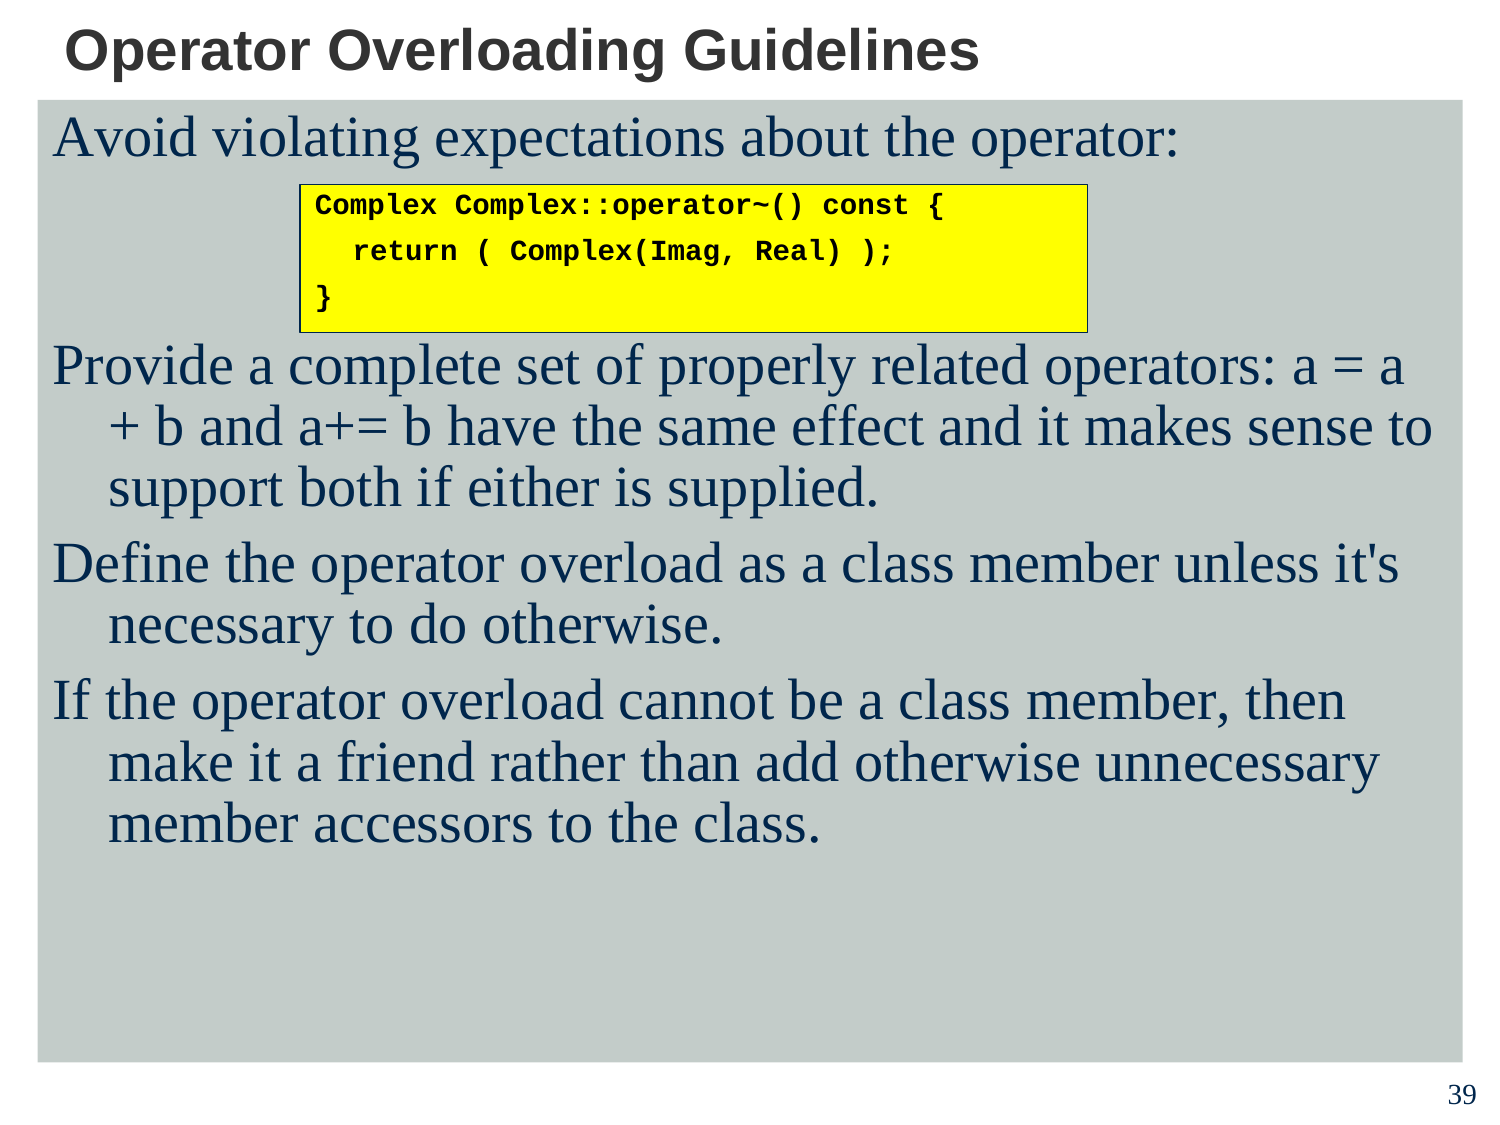

# Operator Overloading Guidelines
Avoid violating expectations about the operator:
Provide a complete set of properly related operators: a = a + b and a+= b have the same effect and it makes sense to support both if either is supplied.
Define the operator overload as a class member unless it's necessary to do otherwise.
If the operator overload cannot be a class member, then make it a friend rather than add otherwise unnecessary member accessors to the class.
Complex Complex::operator~() const {
	return ( Complex(Imag, Real) );
}